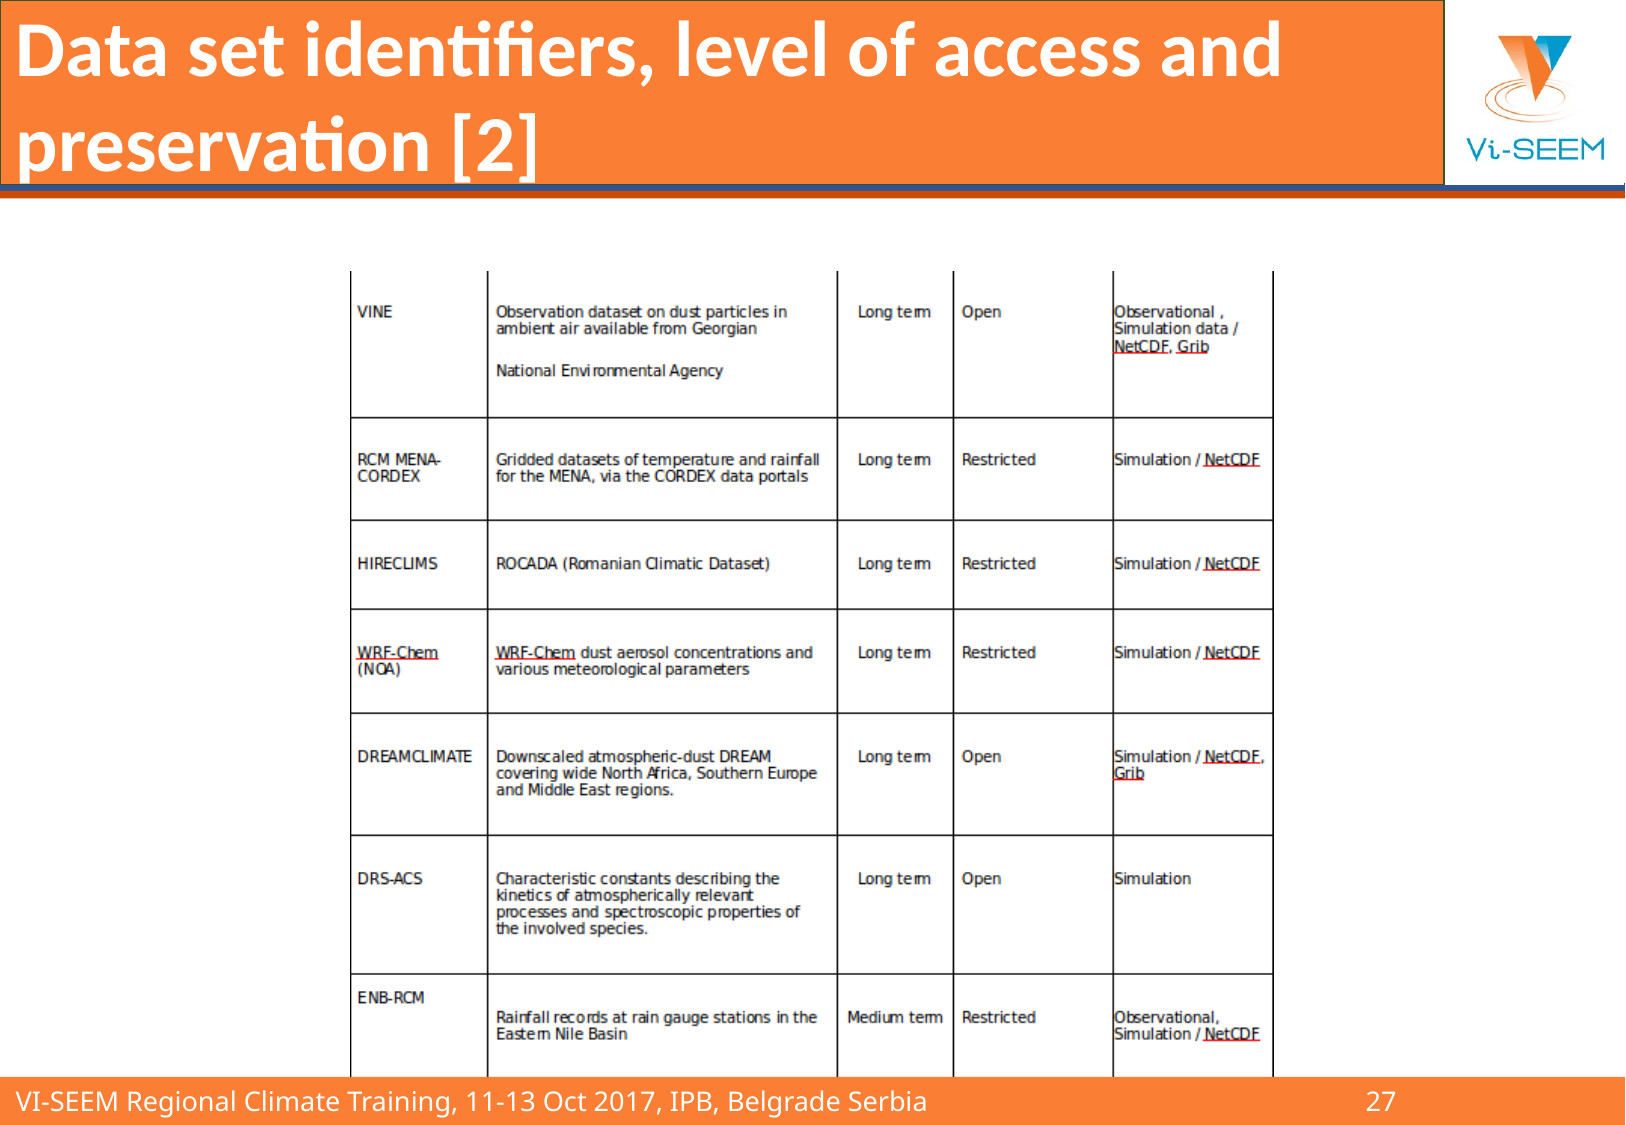

# Data set identifiers, level of access and preservation [2]
VI-SEEM Regional Climate Training, 11-13 Oct 2017, IPB, Belgrade Serbia